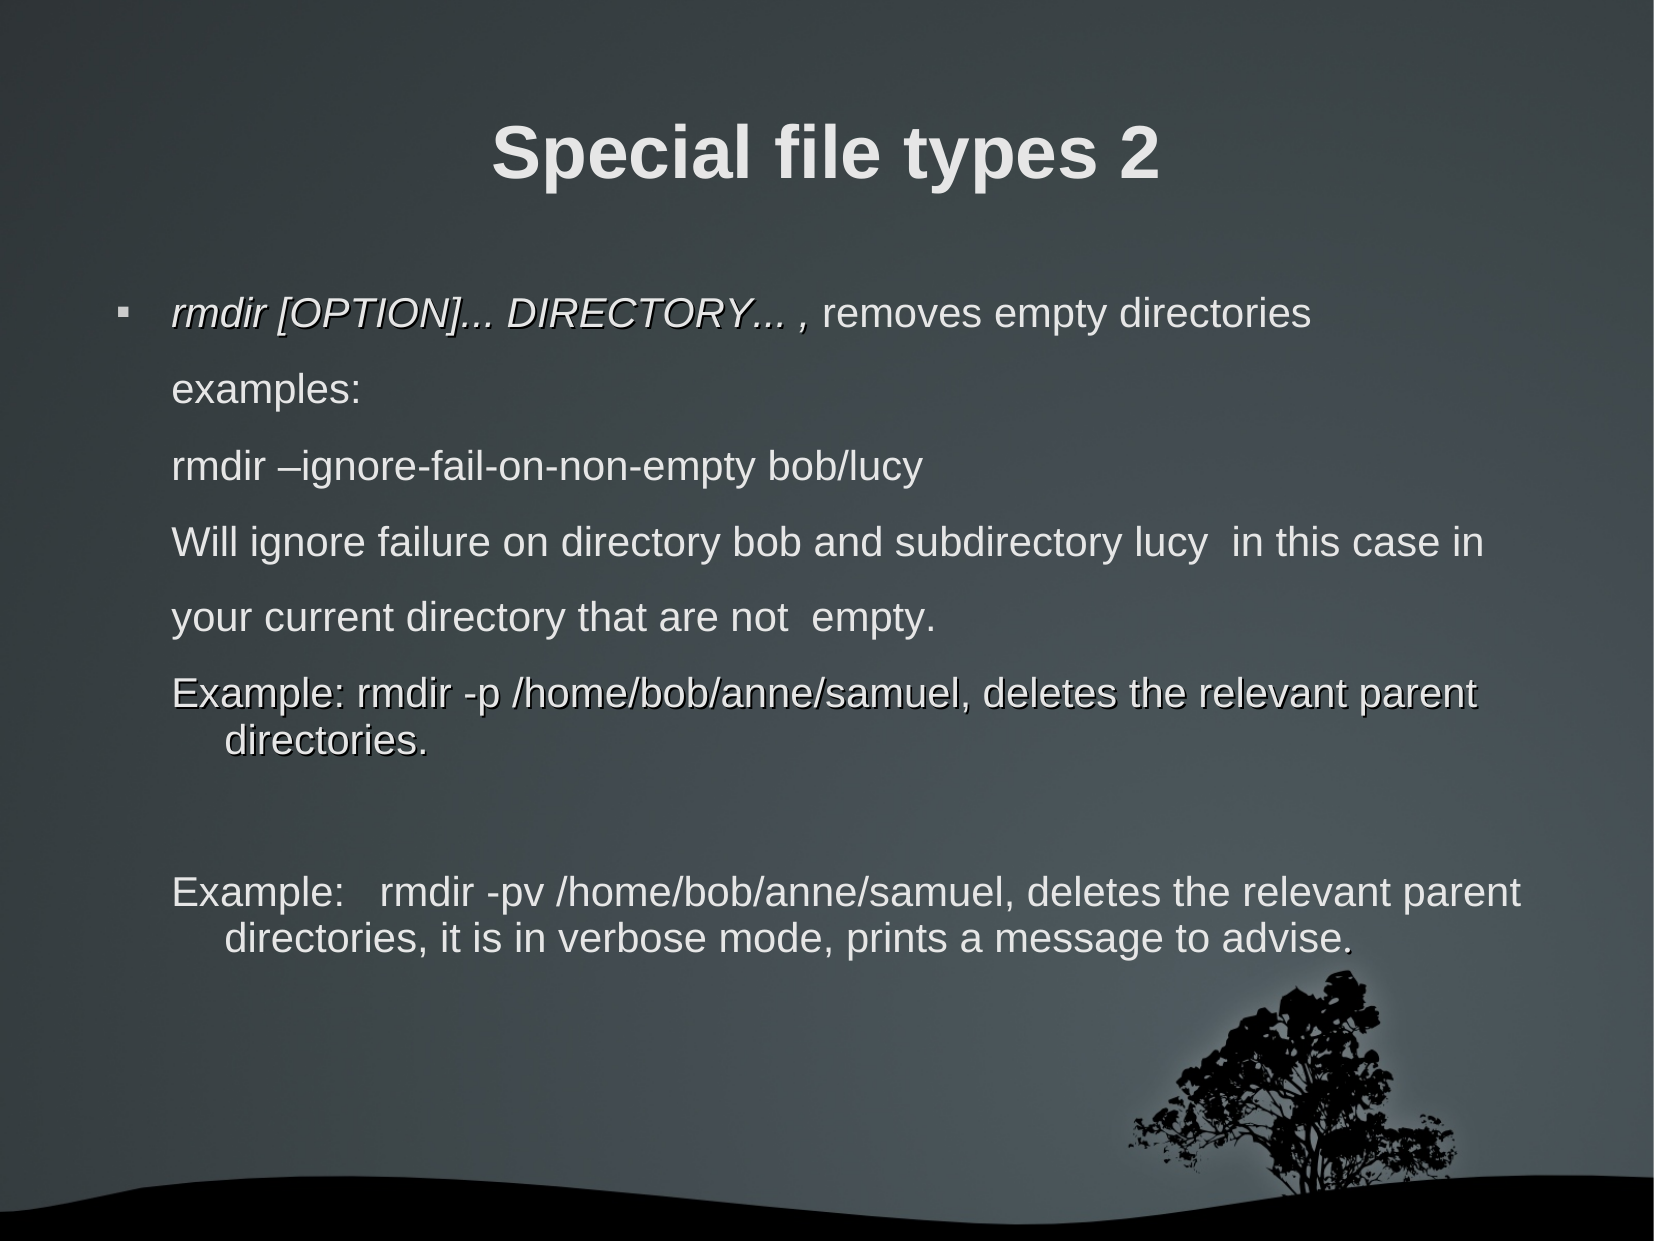

# Special file types 2
rmdir [OPTION]... DIRECTORY... , removes empty directories
examples:
rmdir –ignore-fail-on-non-empty bob/lucy
Will ignore failure on directory bob and subdirectory lucy in this case in
your current directory that are not empty.
Example: rmdir -p /home/bob/anne/samuel, deletes the relevant parent directories.
Example: rmdir -pv /home/bob/anne/samuel, deletes the relevant parent directories, it is in verbose mode, prints a message to advise.